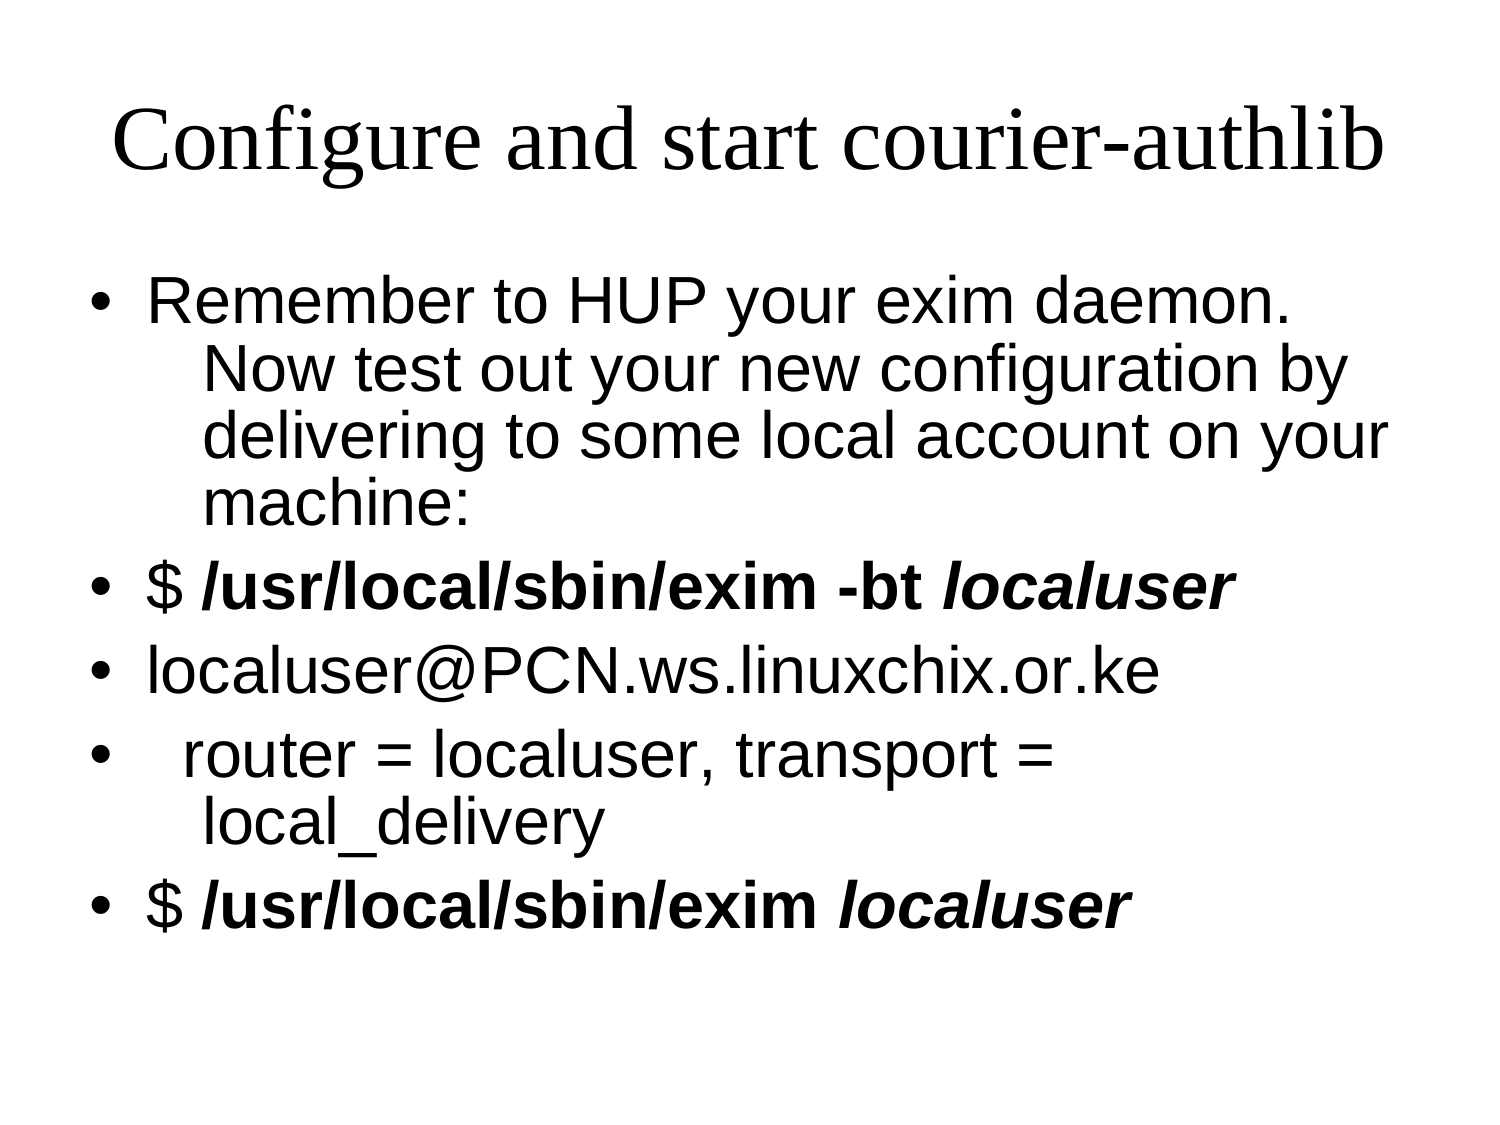

# Configure and start courier-authlib
Remember to HUP your exim daemon. Now test out your new configuration by delivering to some local account on your machine:
$ /usr/local/sbin/exim -bt localuser
localuser@PCN.ws.linuxchix.or.ke
 router = localuser, transport = local_delivery
$ /usr/local/sbin/exim localuser